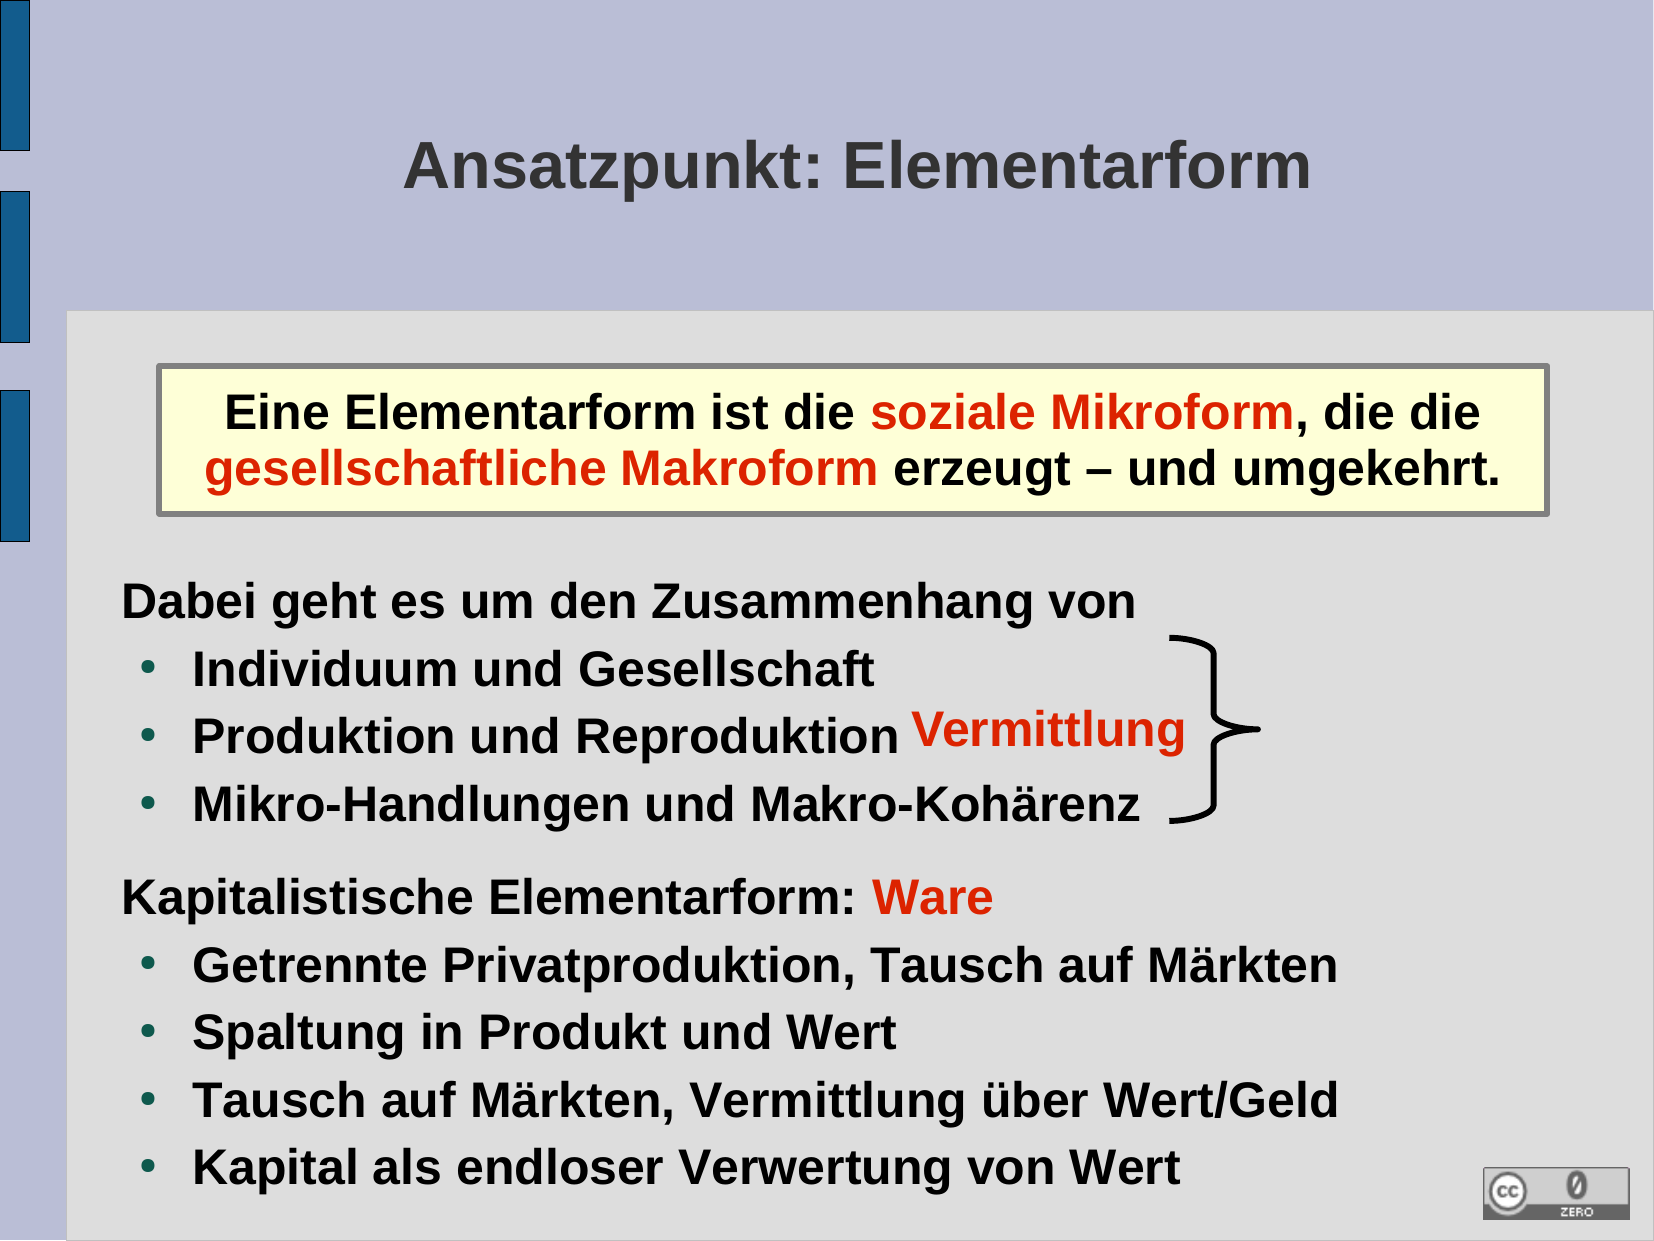

# Ansatzpunkt: Elementarform
Dabei geht es um den Zusammenhang von
Individuum und Gesellschaft
Produktion und Reproduktion
Mikro-Handlungen und Makro-Kohärenz
Kapitalistische Elementarform: Ware
Getrennte Privatproduktion, Tausch auf Märkten
Spaltung in Produkt und Wert
Tausch auf Märkten, Vermittlung über Wert/Geld
Kapital als endloser Verwertung von Wert
Eine Elementarform ist die soziale Mikroform, die die
gesellschaftliche Makroform erzeugt – und umgekehrt.
						Vermittlung